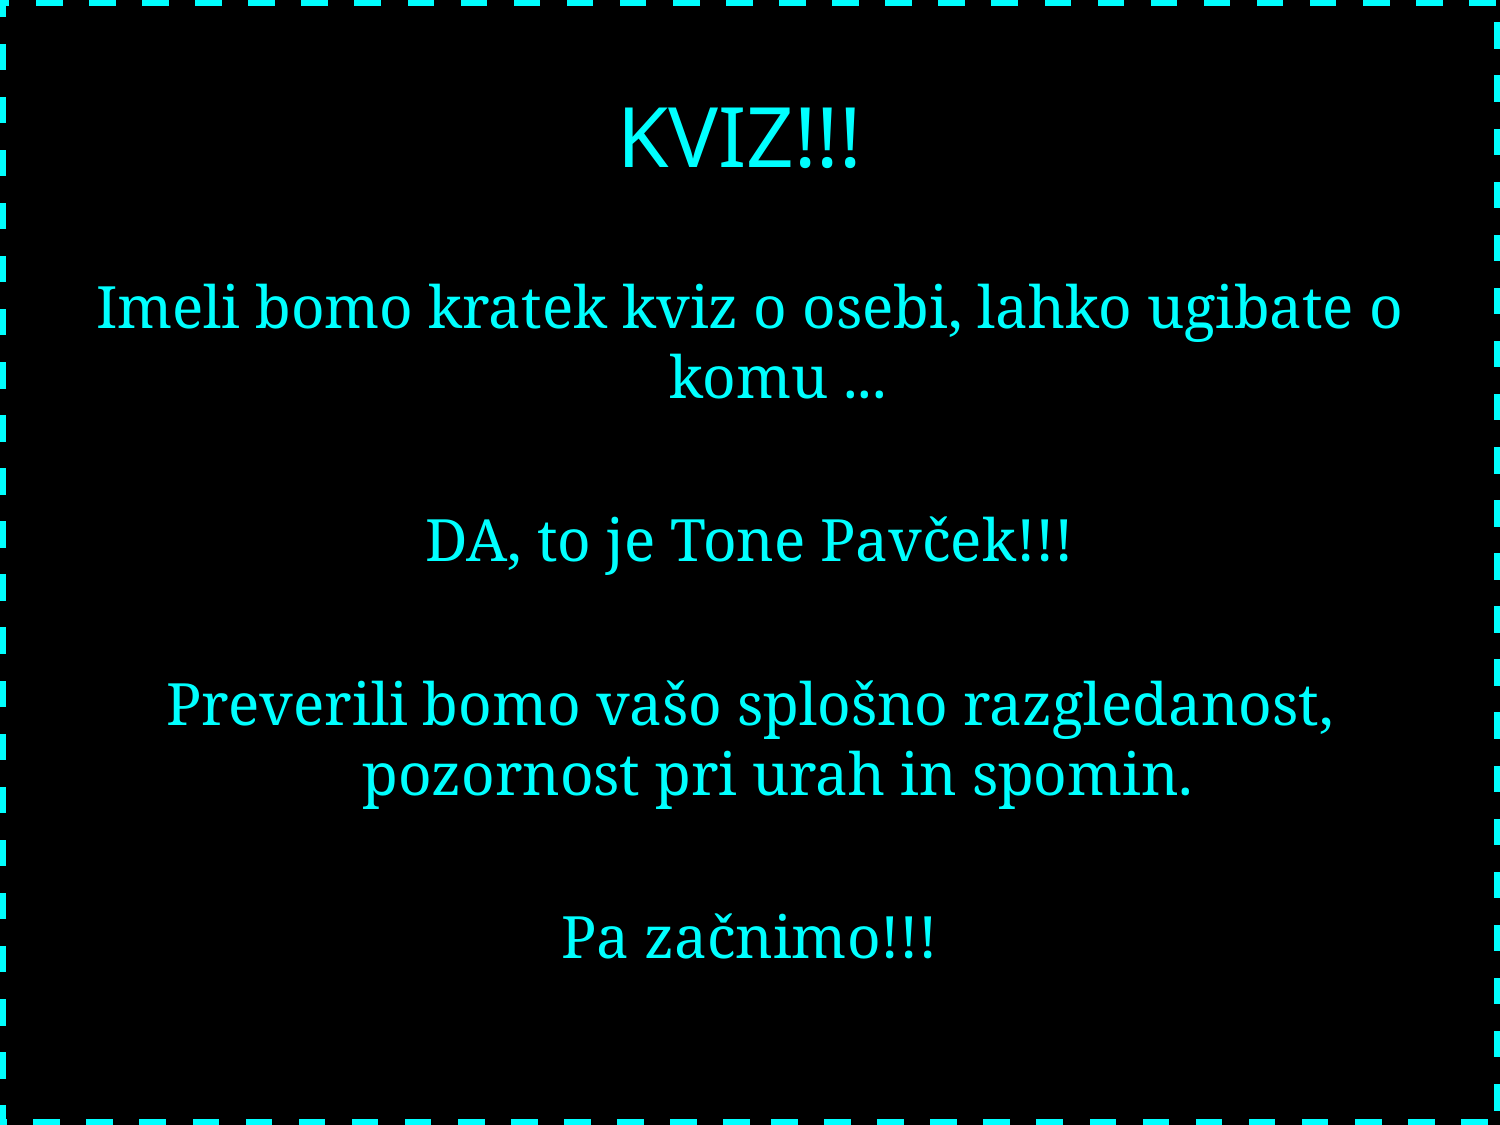

# KVIZ!!!
Imeli bomo kratek kviz o osebi, lahko ugibate o komu ...
DA, to je Tone Pavček!!!
Preverili bomo vašo splošno razgledanost, pozornost pri urah in spomin.
Pa začnimo!!!